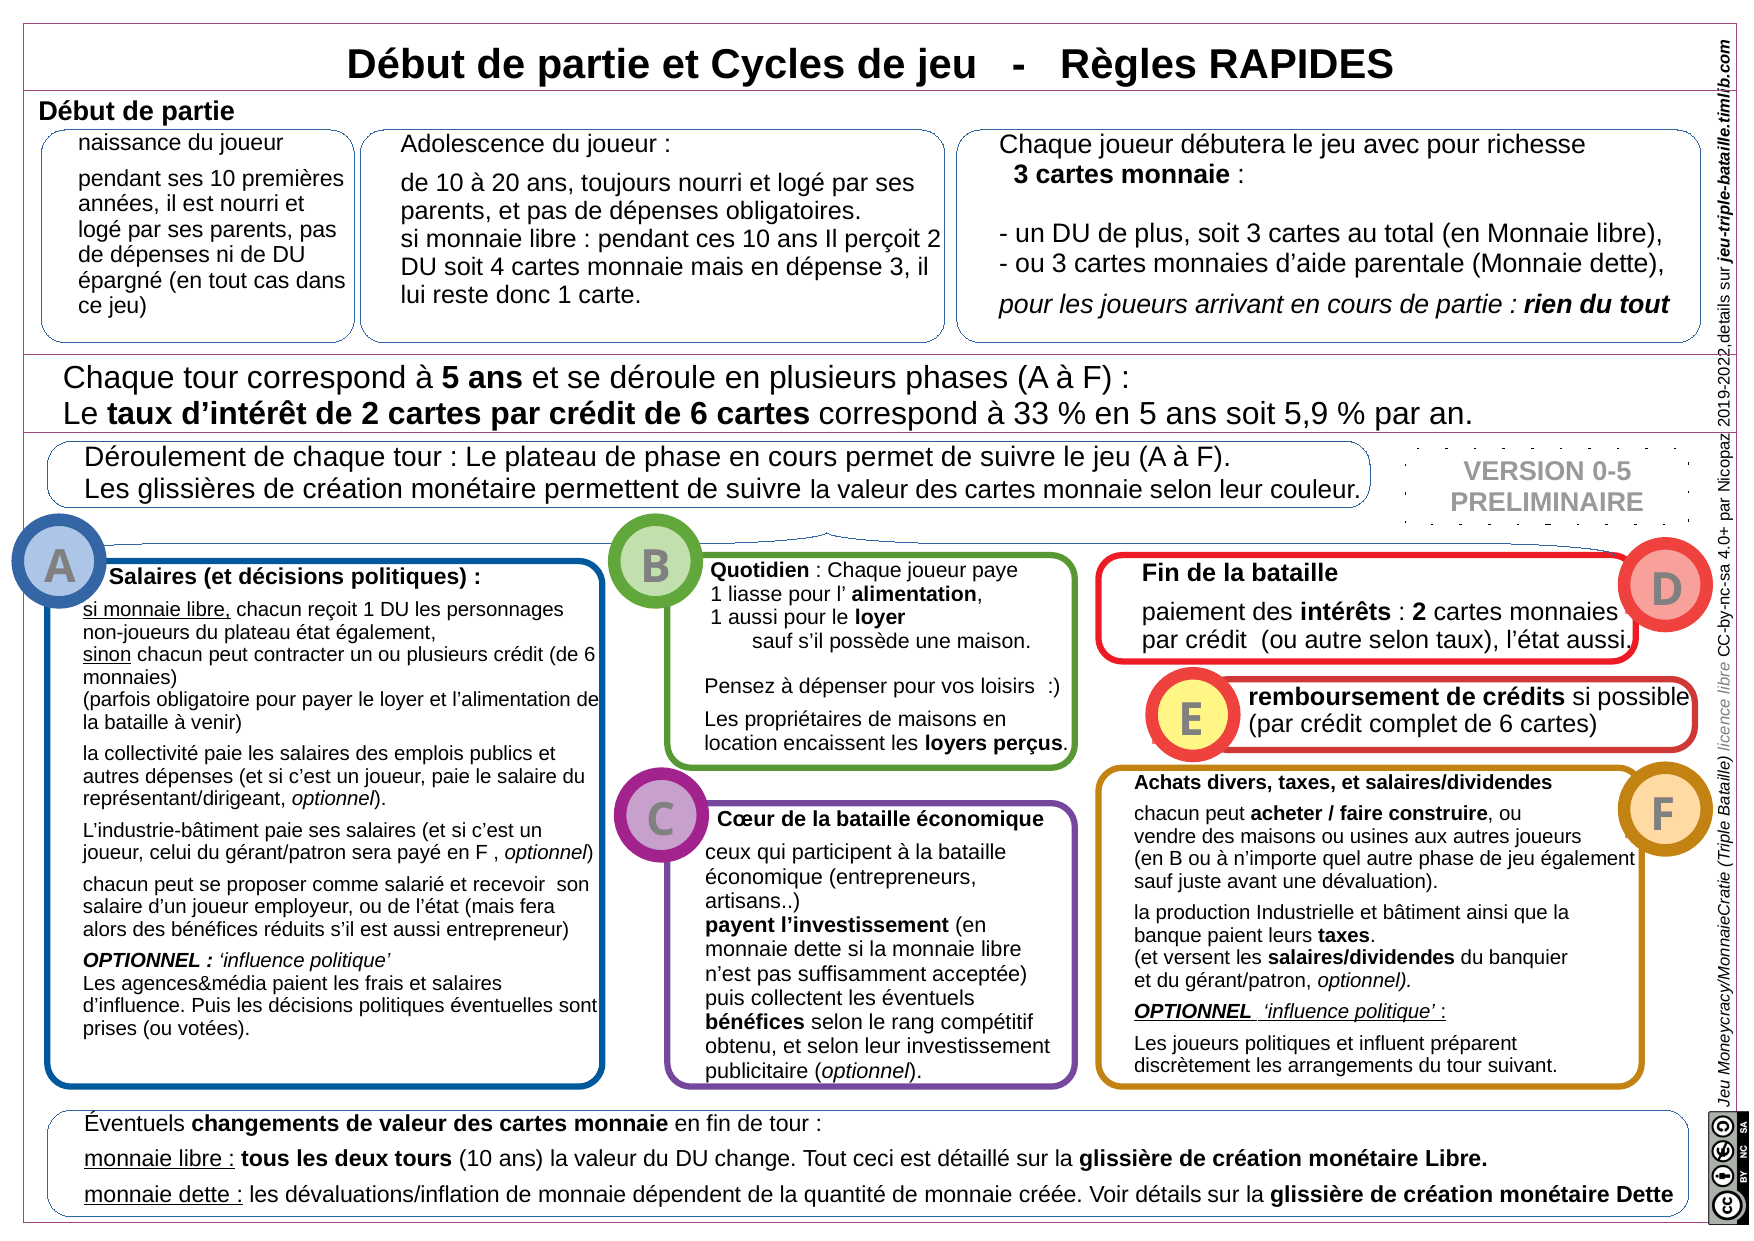

Début de partie et Cycles de jeu - Règles RAPIDES
Début de partie
naissance du joueur
pendant ses 10 premières années, il est nourri et logé par ses parents, pas de dépenses ni de DU épargné (en tout cas dans ce jeu)
Adolescence du joueur :
de 10 à 20 ans, toujours nourri et logé par ses parents, et pas de dépenses obligatoires.
si monnaie libre : pendant ces 10 ans Il perçoit 2 DU soit 4 cartes monnaie mais en dépense 3, il lui reste donc 1 carte.
Chaque joueur débutera le jeu avec pour richesse
 3 cartes monnaie :
- un DU de plus, soit 3 cartes au total (en Monnaie libre),
- ou 3 cartes monnaies d’aide parentale (Monnaie dette),
pour les joueurs arrivant en cours de partie : rien du tout
Chaque tour correspond à 5 ans et se déroule en plusieurs phases (A à F) :
Le taux d’intérêt de 2 cartes par crédit de 6 cartes correspond à 33 % en 5 ans soit 5,9 % par an.
Déroulement de chaque tour : Le plateau de phase en cours permet de suivre le jeu (A à F).
Les glissières de création monétaire permettent de suivre la valeur des cartes monnaie selon leur couleur.
VERSION 0-5 PRELIMINAIRE
A
B
D
 Quotidien : Chaque joueur paye
 1 liasse pour l’ alimentation,
 1 aussi pour le loyer
 sauf s’il possède une maison.
Pensez à dépenser pour vos loisirs :)
Les propriétaires de maisons en location encaissent les loyers perçus.
Fin de la bataille
paiement des intérêts : 2 cartes monnaies
par crédit (ou autre selon taux), l’état aussi.
 Salaires (et décisions politiques) :
si monnaie libre, chacun reçoit 1 DU les personnages non-joueurs du plateau état également,
sinon chacun peut contracter un ou plusieurs crédit (de 6 monnaies)
(parfois obligatoire pour payer le loyer et l’alimentation de la bataille à venir)
la collectivité paie les salaires des emplois publics et autres dépenses (et si c’est un joueur, paie le salaire du représentant/dirigeant, optionnel).
L’industrie-bâtiment paie ses salaires (et si c’est un joueur, celui du gérant/patron sera payé en F , optionnel)
chacun peut se proposer comme salarié et recevoir son salaire d’un joueur employeur, ou de l’état (mais fera alors des bénéfices réduits s’il est aussi entrepreneur)
OPTIONNEL : ‘influence politique’
Les agences&média paient les frais et salaires d’influence. Puis les décisions politiques éventuelles sont prises (ou votées).
E
remboursement de crédits si possible (par crédit complet de 6 cartes)
# Achats divers, taxes, et salaires/dividendes
chacun peut acheter / faire construire, ou
vendre des maisons ou usines aux autres joueurs
(en B ou à n’importe quel autre phase de jeu également sauf juste avant une dévaluation).
la production Industrielle et bâtiment ainsi que la banque paient leurs taxes.
(et versent les salaires/dividendes du banquier
et du gérant/patron, optionnel).
OPTIONNEL  ‘influence politique’ :
Les joueurs politiques et influent préparent discrètement les arrangements du tour suivant.
F
C
 Cœur de la bataille économique
ceux qui participent à la bataille économique (entrepreneurs, artisans..)
payent l’investissement (en monnaie dette si la monnaie libre n’est pas suffisamment acceptée)
puis collectent les éventuels bénéfices selon le rang compétitif obtenu, et selon leur investissement publicitaire (optionnel).
Éventuels changements de valeur des cartes monnaie en fin de tour :
monnaie libre : tous les deux tours (10 ans) la valeur du DU change. Tout ceci est détaillé sur la glissière de création monétaire Libre.
monnaie dette : les dévaluations/inflation de monnaie dépendent de la quantité de monnaie créée. Voir détails sur la glissière de création monétaire Dette